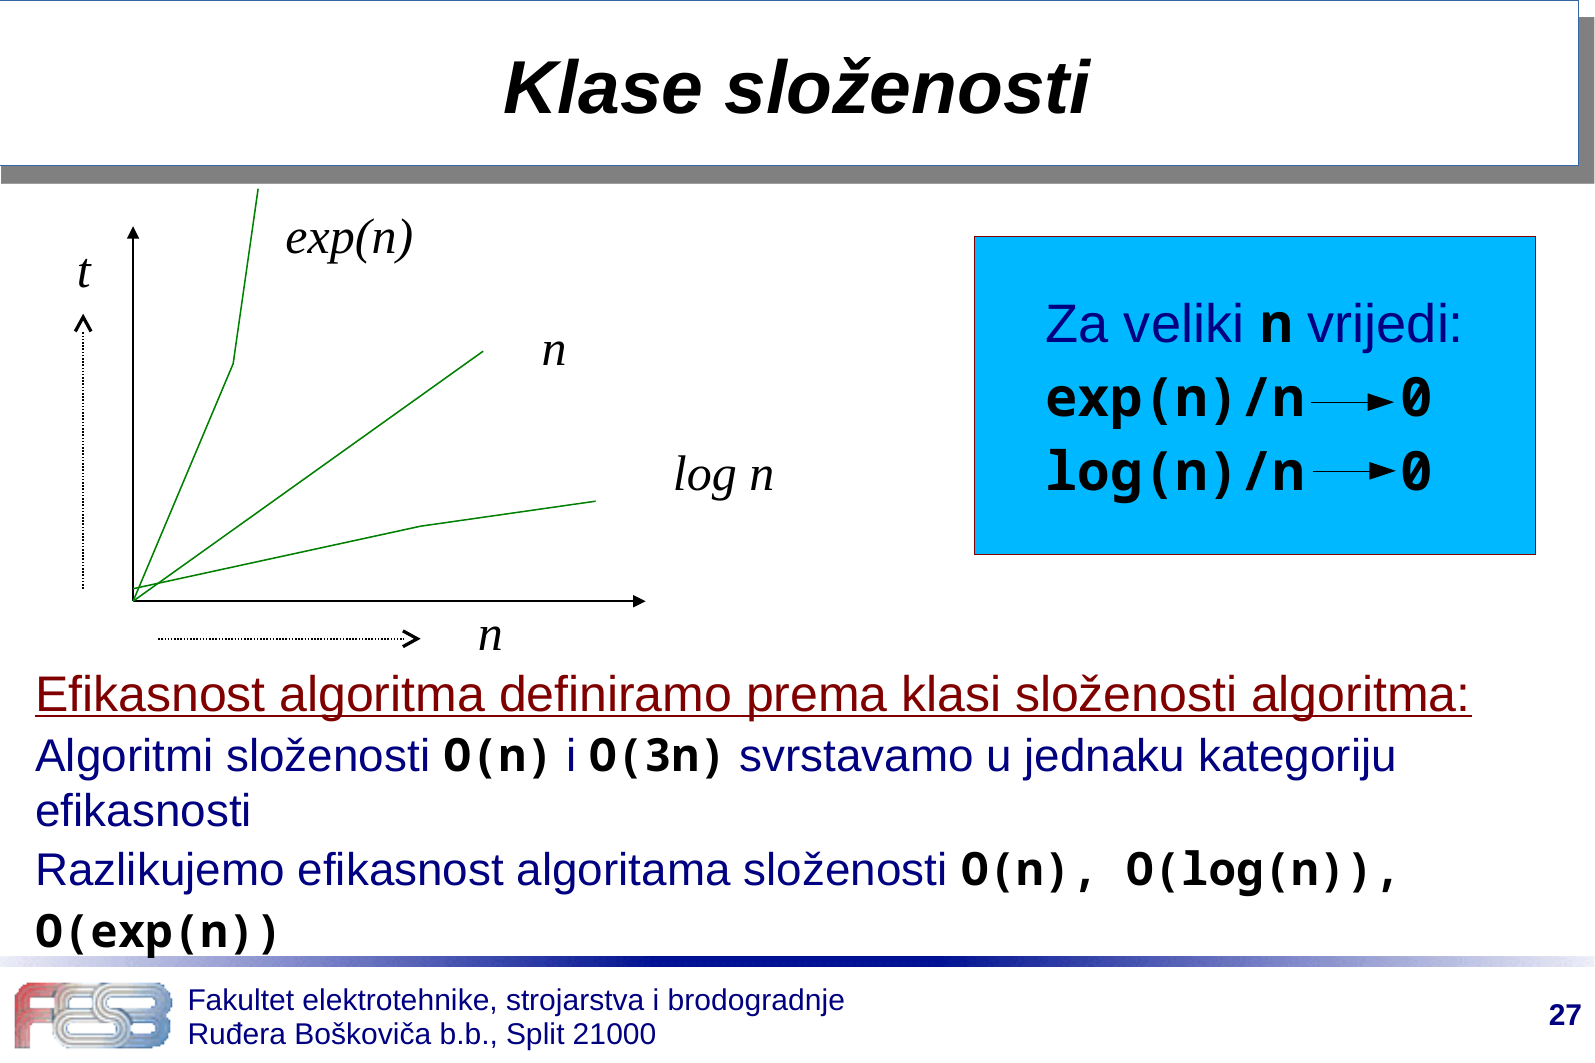

# Klase složenosti
exp(n)
n
log n
t
Za veliki n vrijedi:
exp(n)/n	0
log(n)/n	0
n
Efikasnost algoritma definiramo prema klasi složenosti algoritma:
Algoritmi složenosti O(n) i O(3n) svrstavamo u jednaku kategoriju efikasnosti
Razlikujemo efikasnost algoritama složenosti O(n), O(log(n)), O(exp(n))